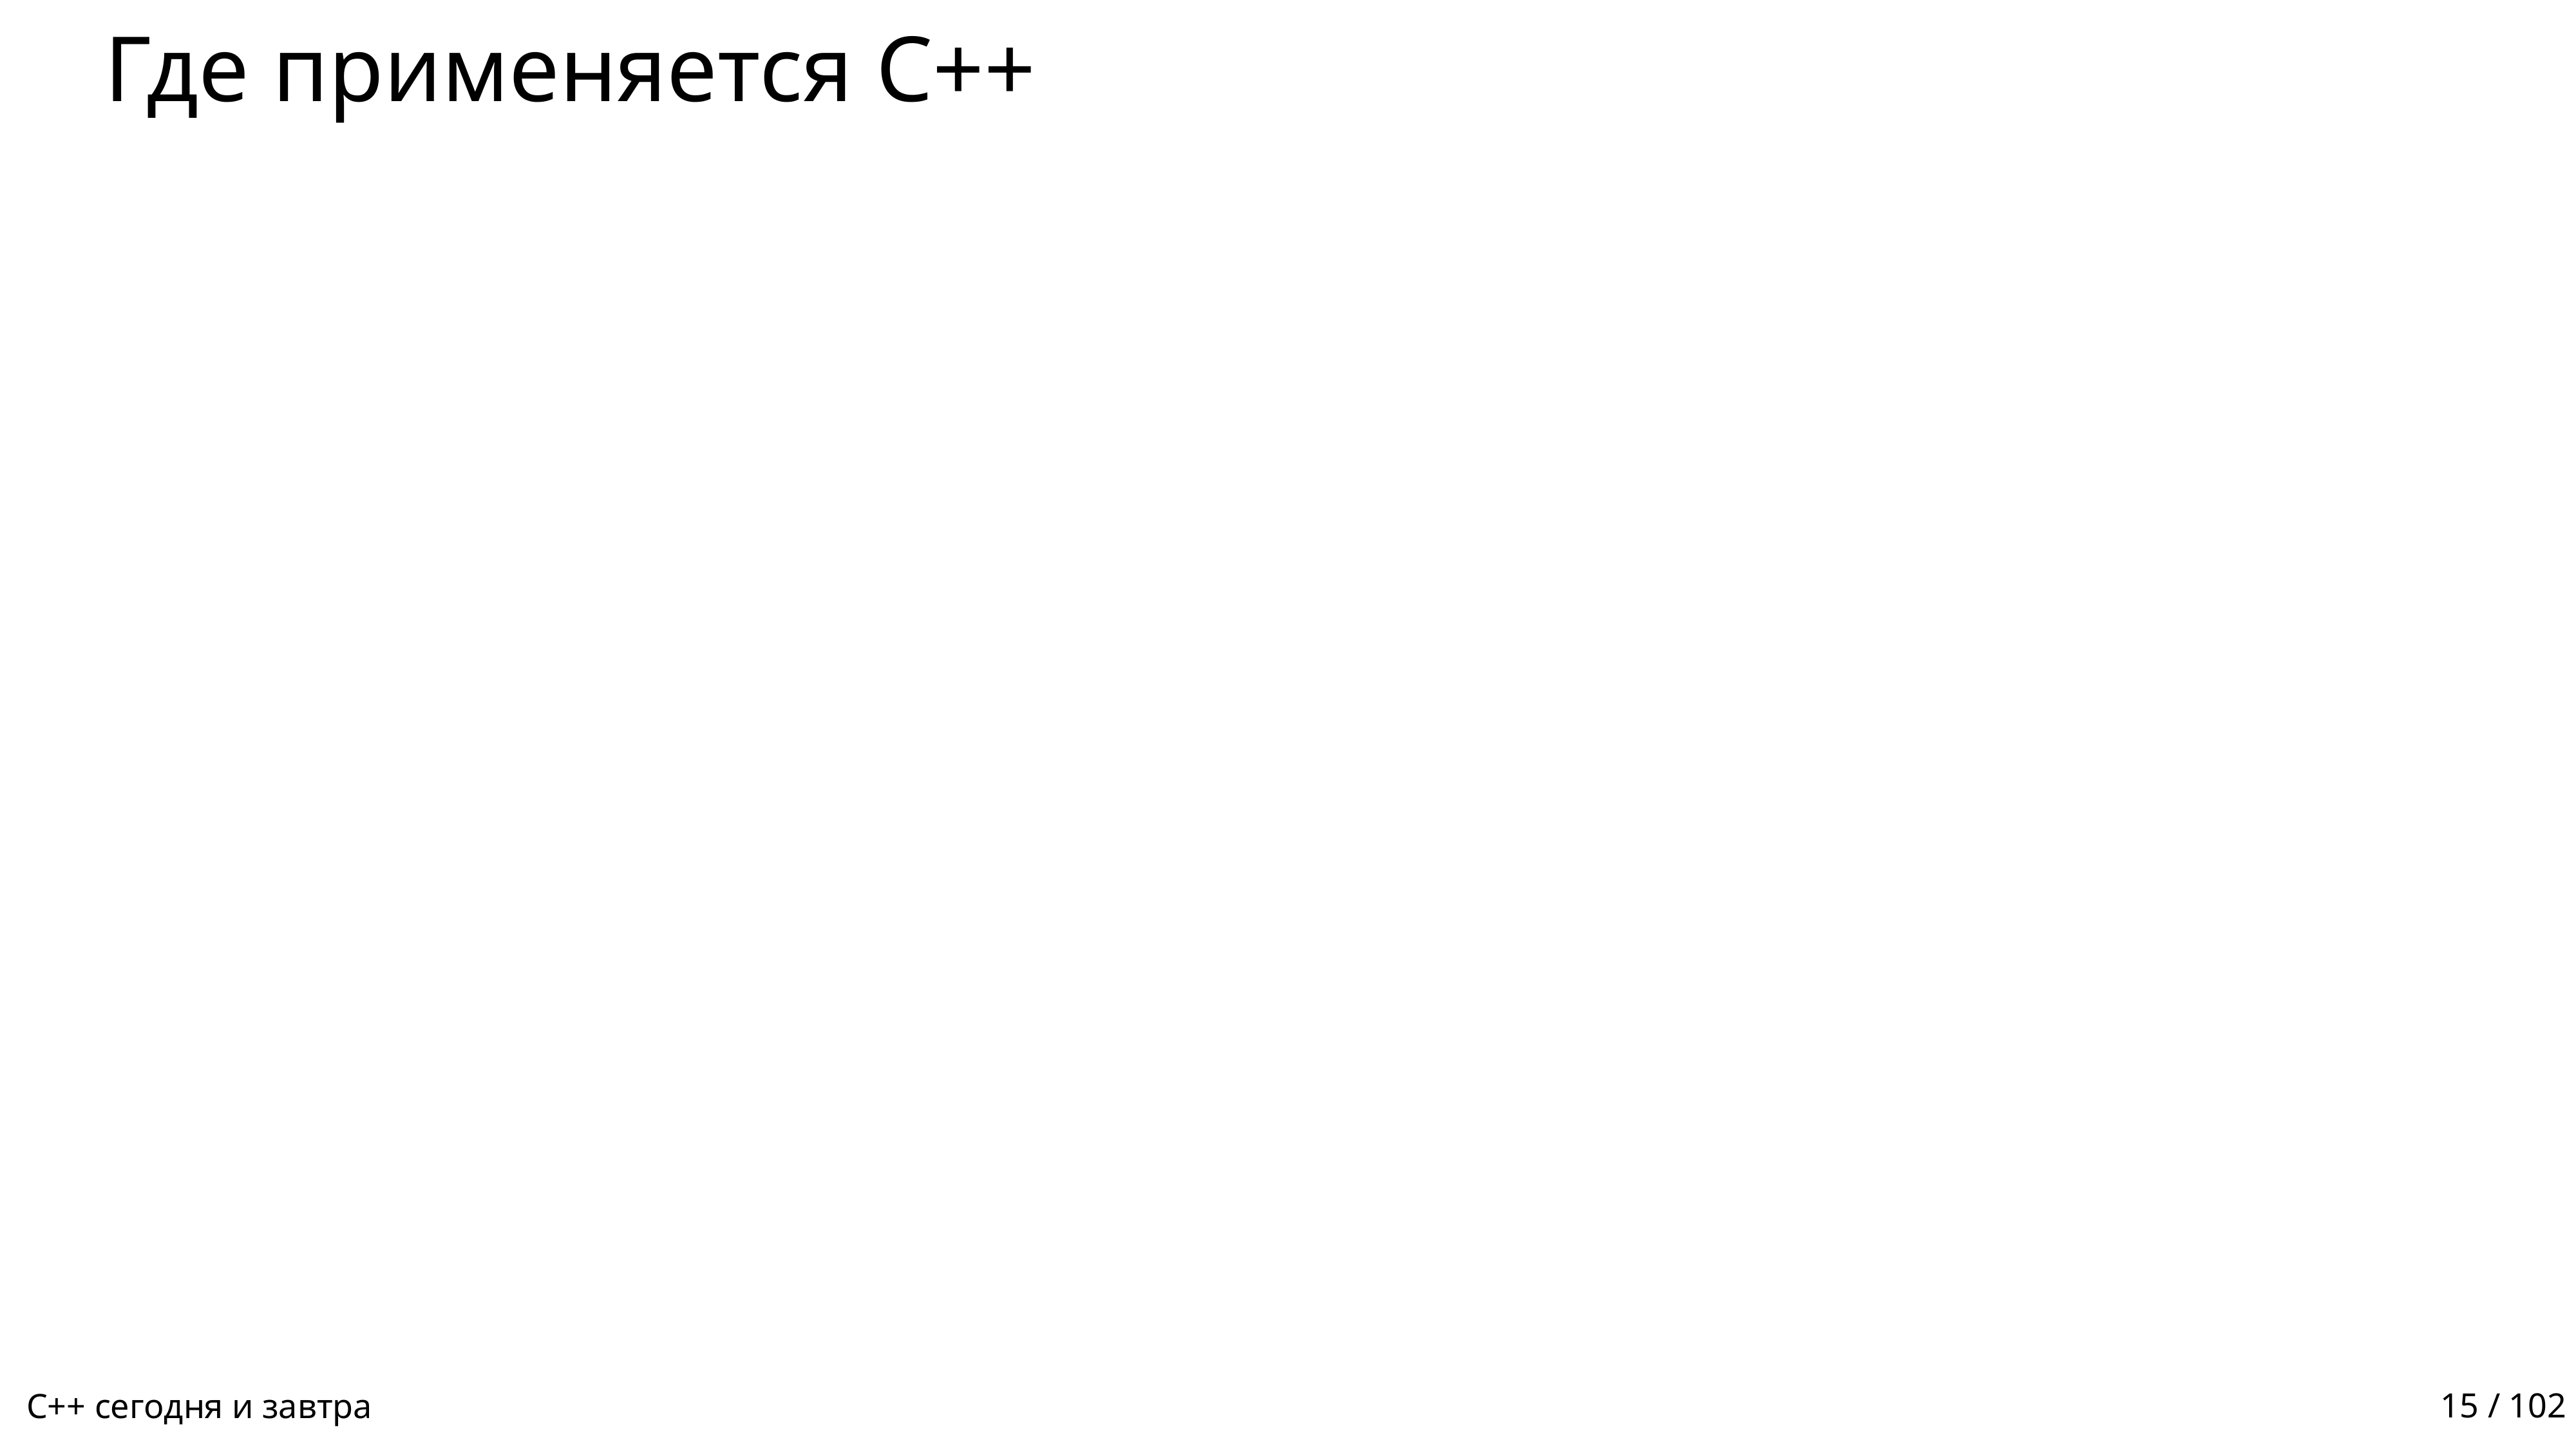

Где применяется C++
#
C++ сегодня и завтра